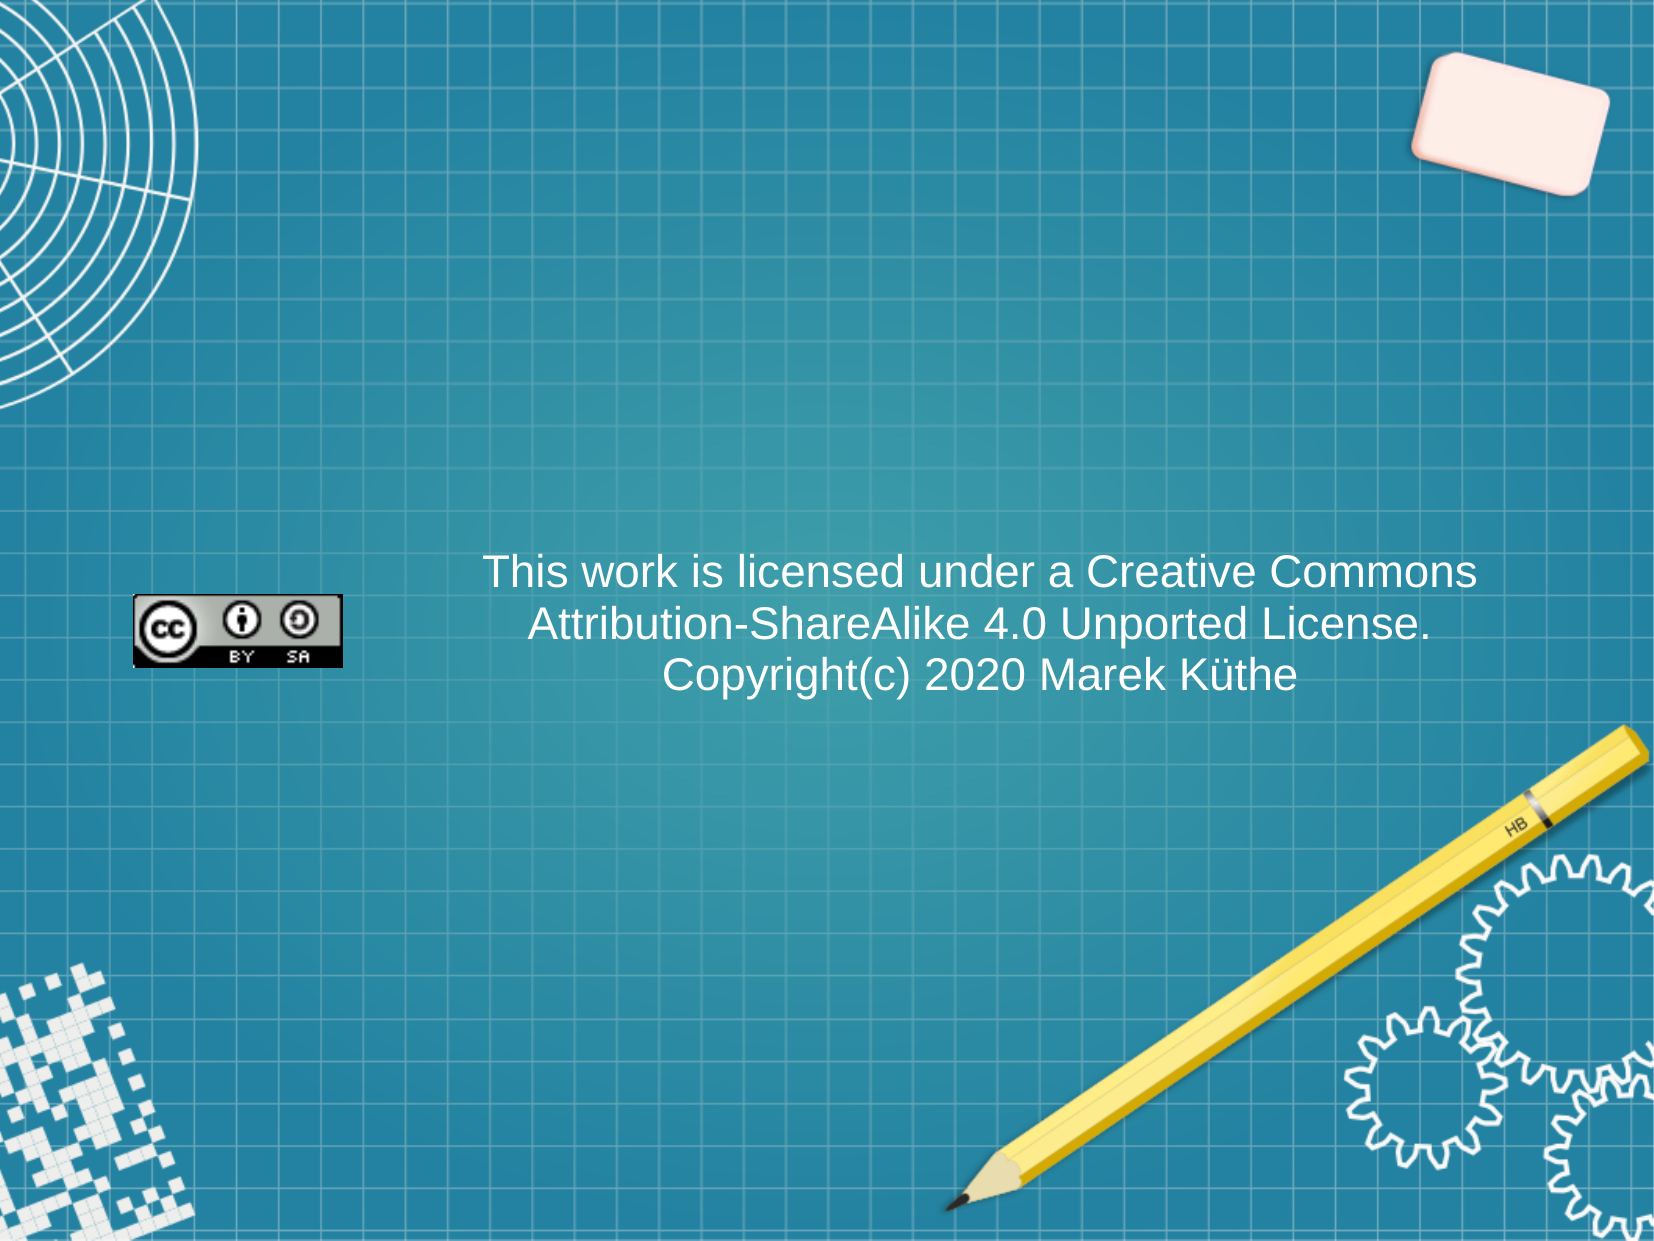

# This work is licensed under a Creative Commons Attribution-ShareAlike 4.0 Unported License. Copyright(c) 2020 Marek Küthe